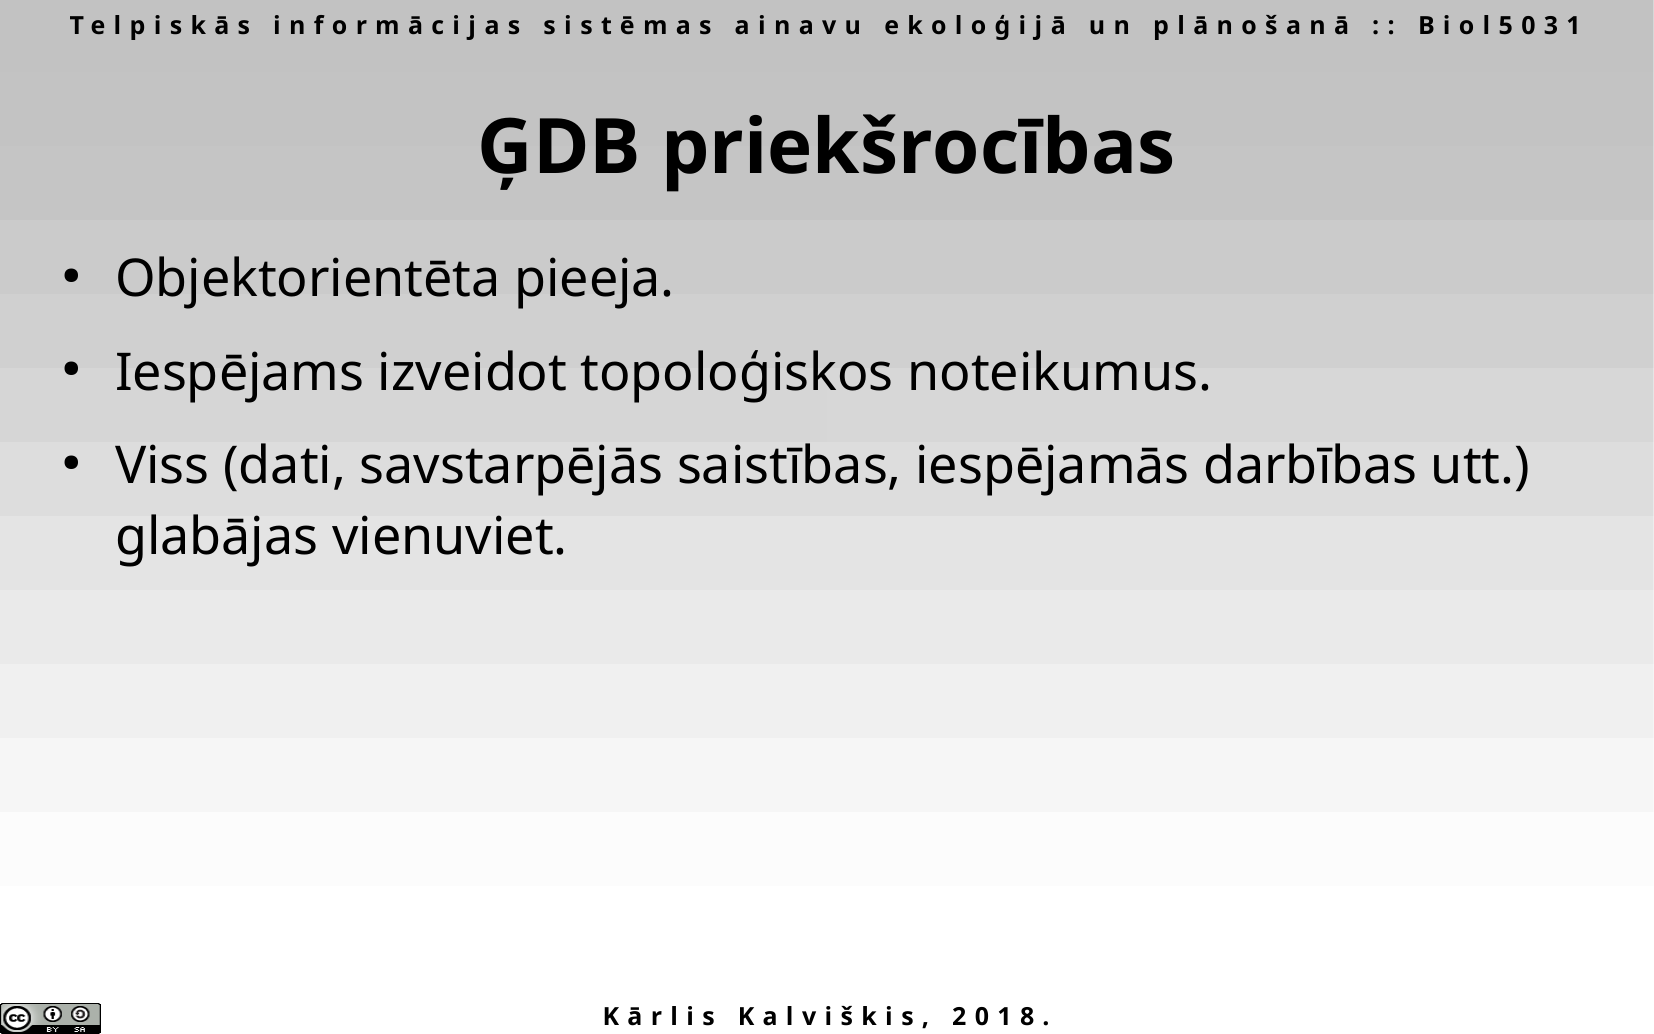

# ĢDB priekšrocības
Objektorientēta pieeja.
Iespējams izveidot topoloģiskos noteikumus.
Viss (dati, savstarpējās saistības, iespējamās darbības utt.) glabājas vienuviet.